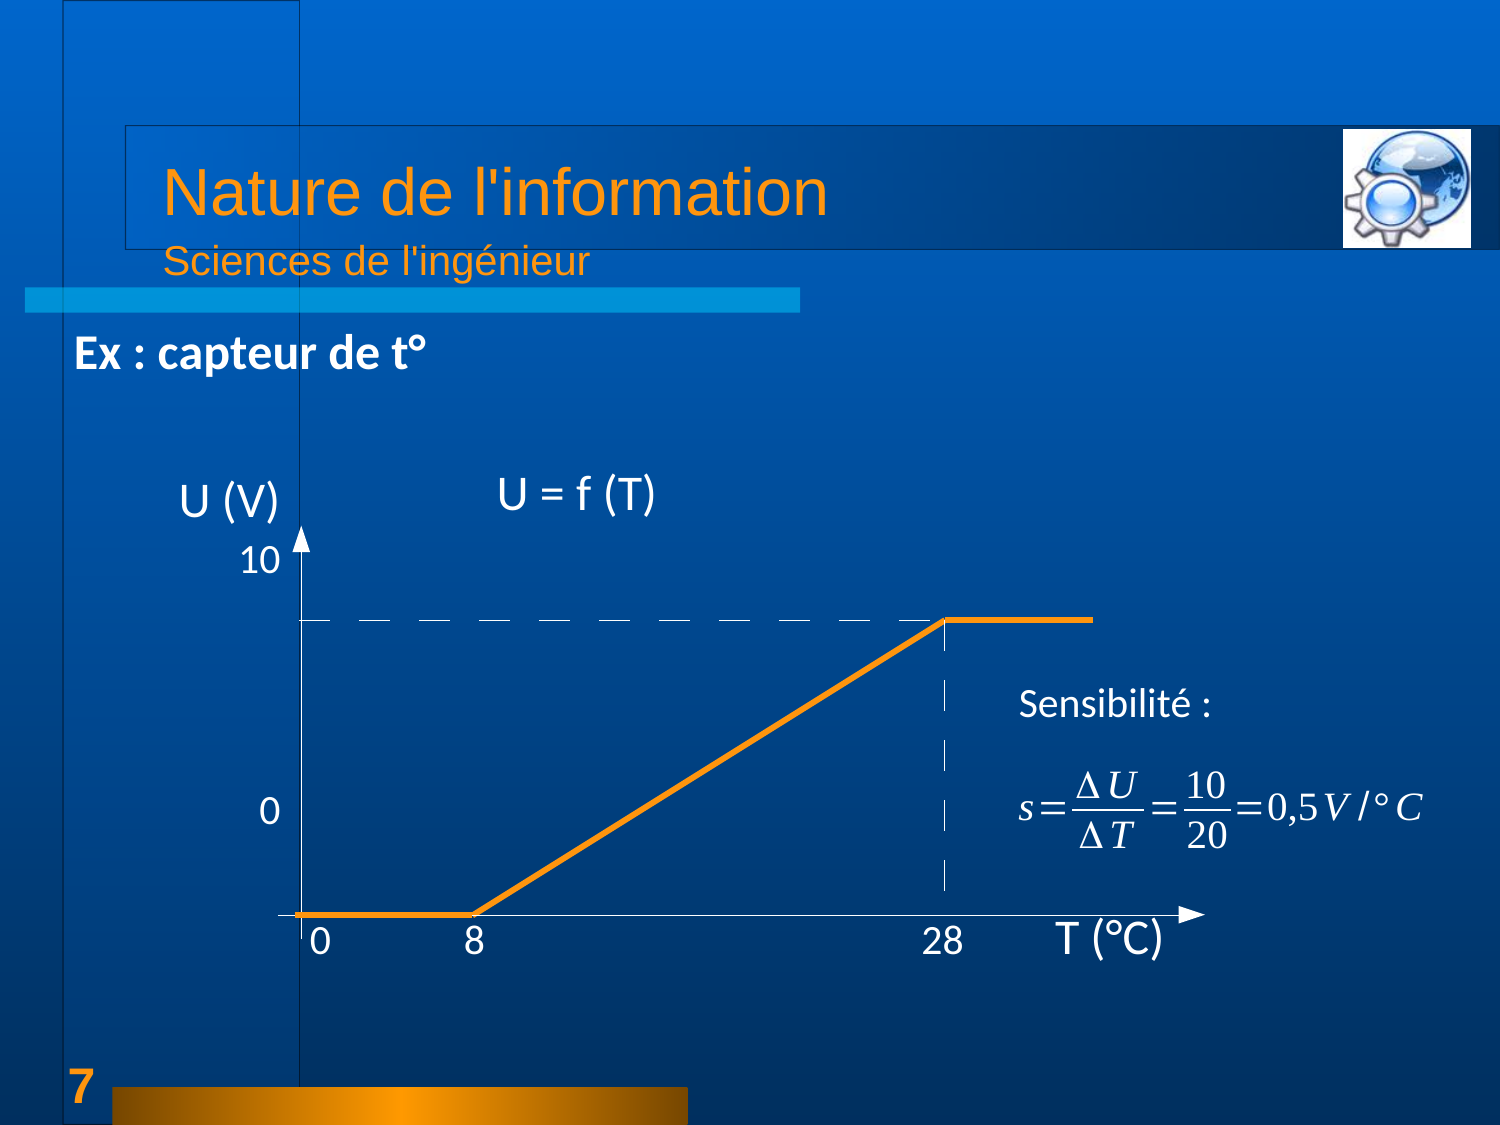

Ex : capteur de t°
 U = f (T)
U (V)
10
0
Sensibilité :
0 8 28 T (°C)